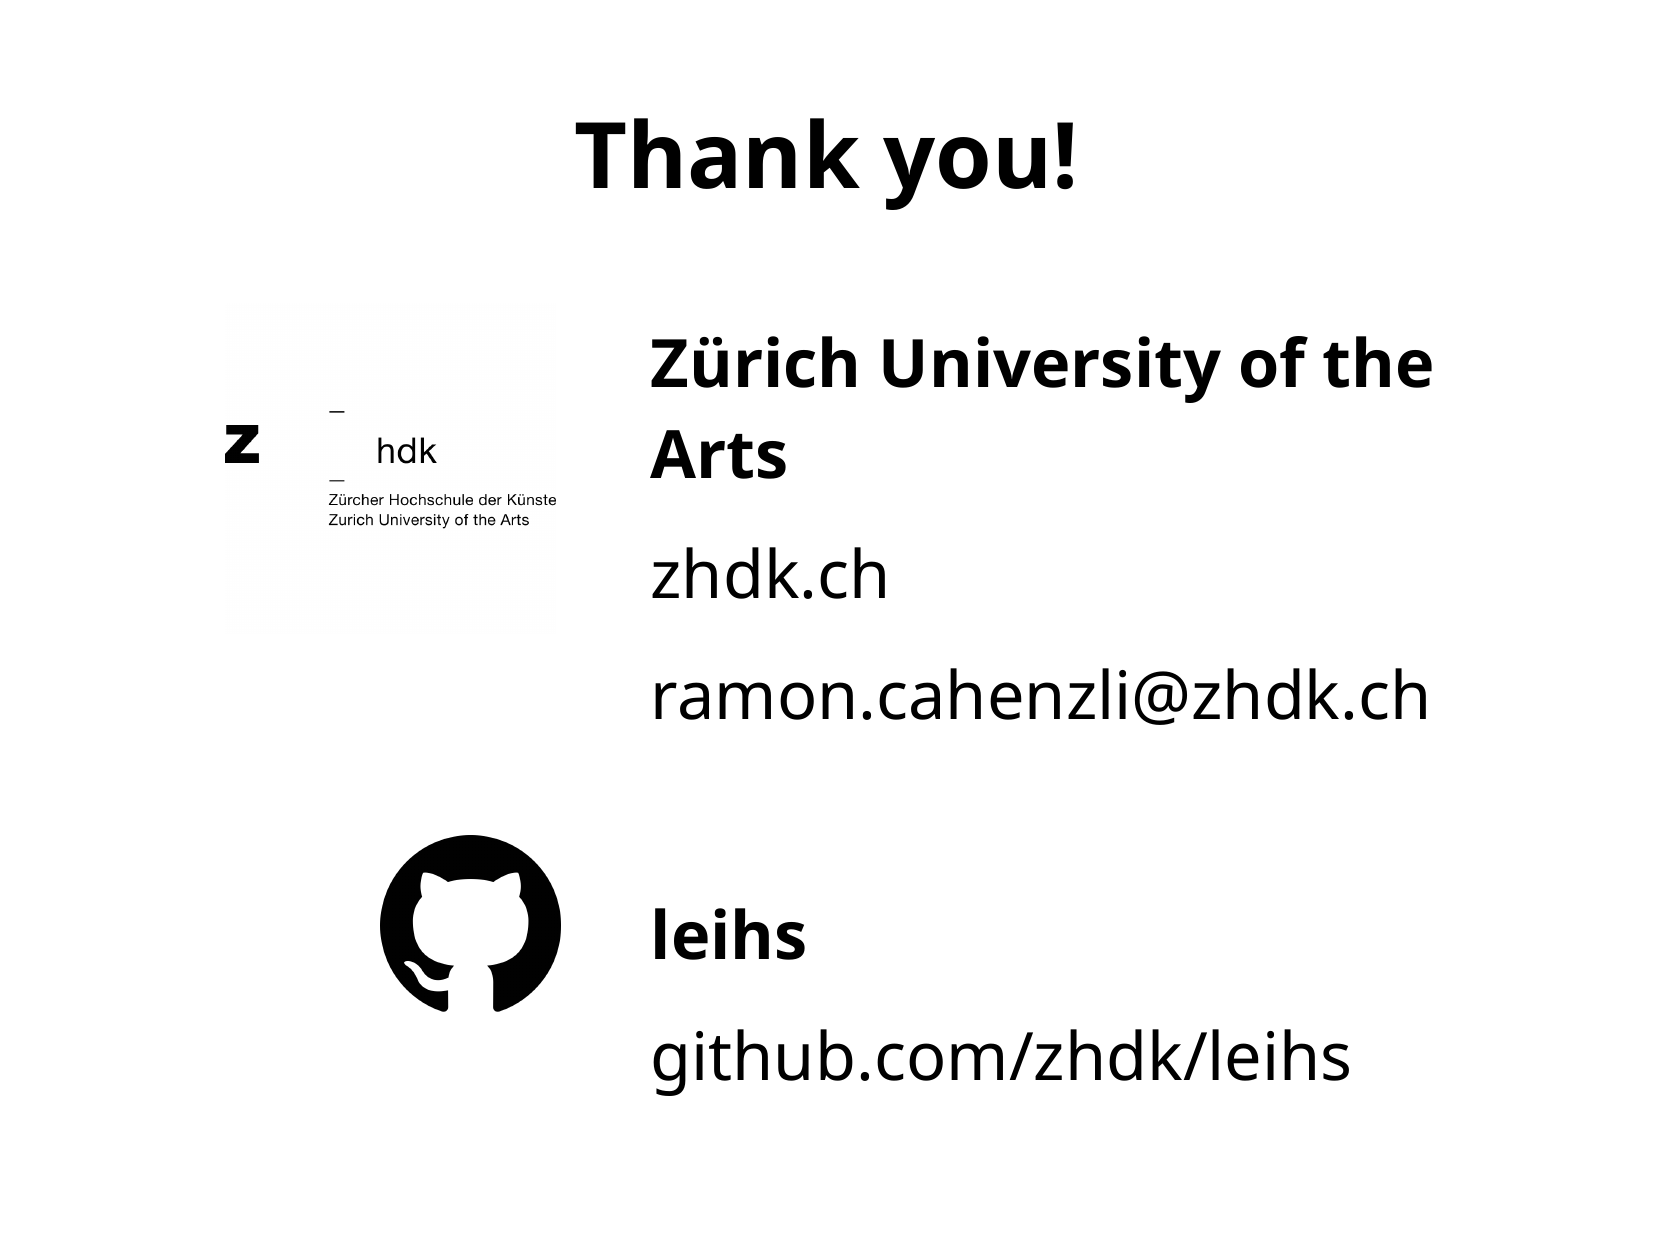

# Thank you!
Zürich University of the Arts
zhdk.ch
ramon.cahenzli@zhdk.ch
leihs
github.com/zhdk/leihs